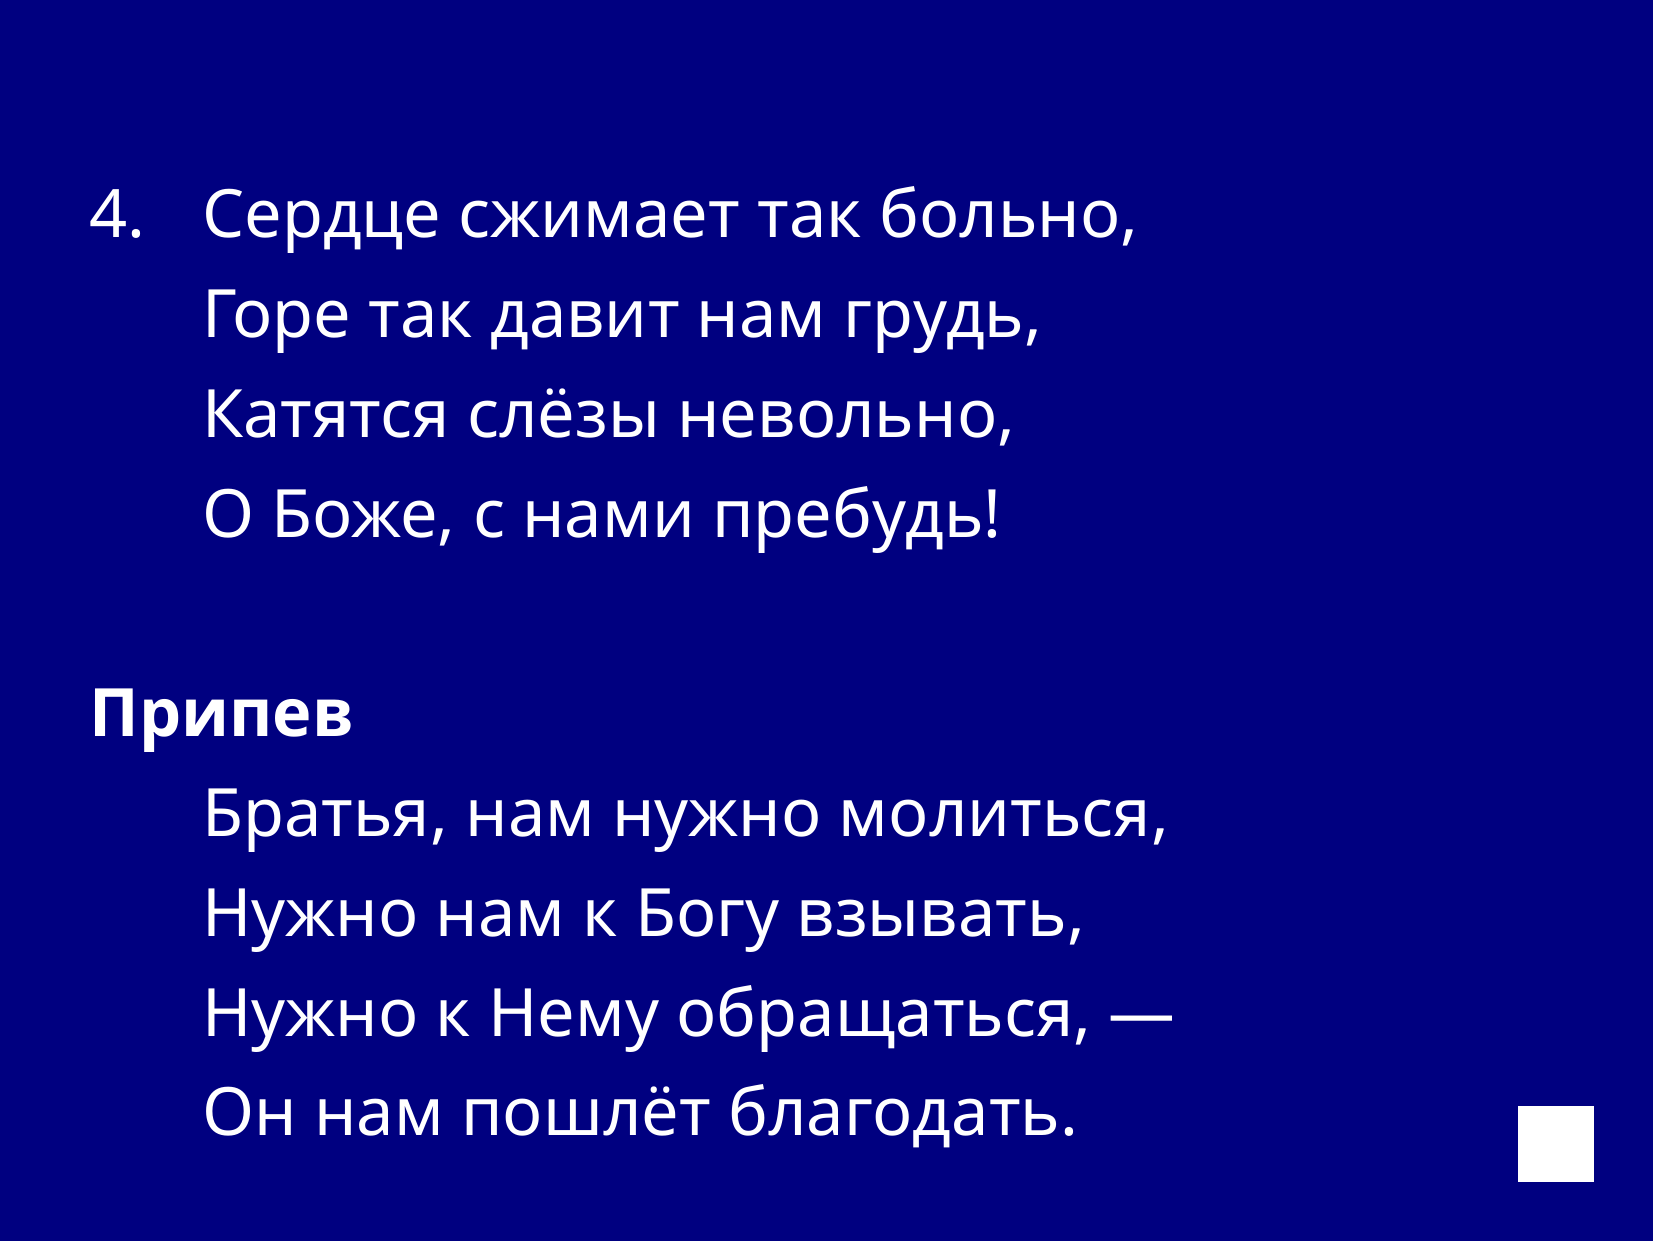

4.	Сердце сжимает так больно,
	Горе так давит нам грудь,
	Катятся слёзы невольно,
	О Боже, с нами пребудь!
Припев
	Братья, нам нужно молиться,
	Нужно нам к Богу взывать,
	Нужно к Нему обращаться, —
	Он нам пошлёт благодать.